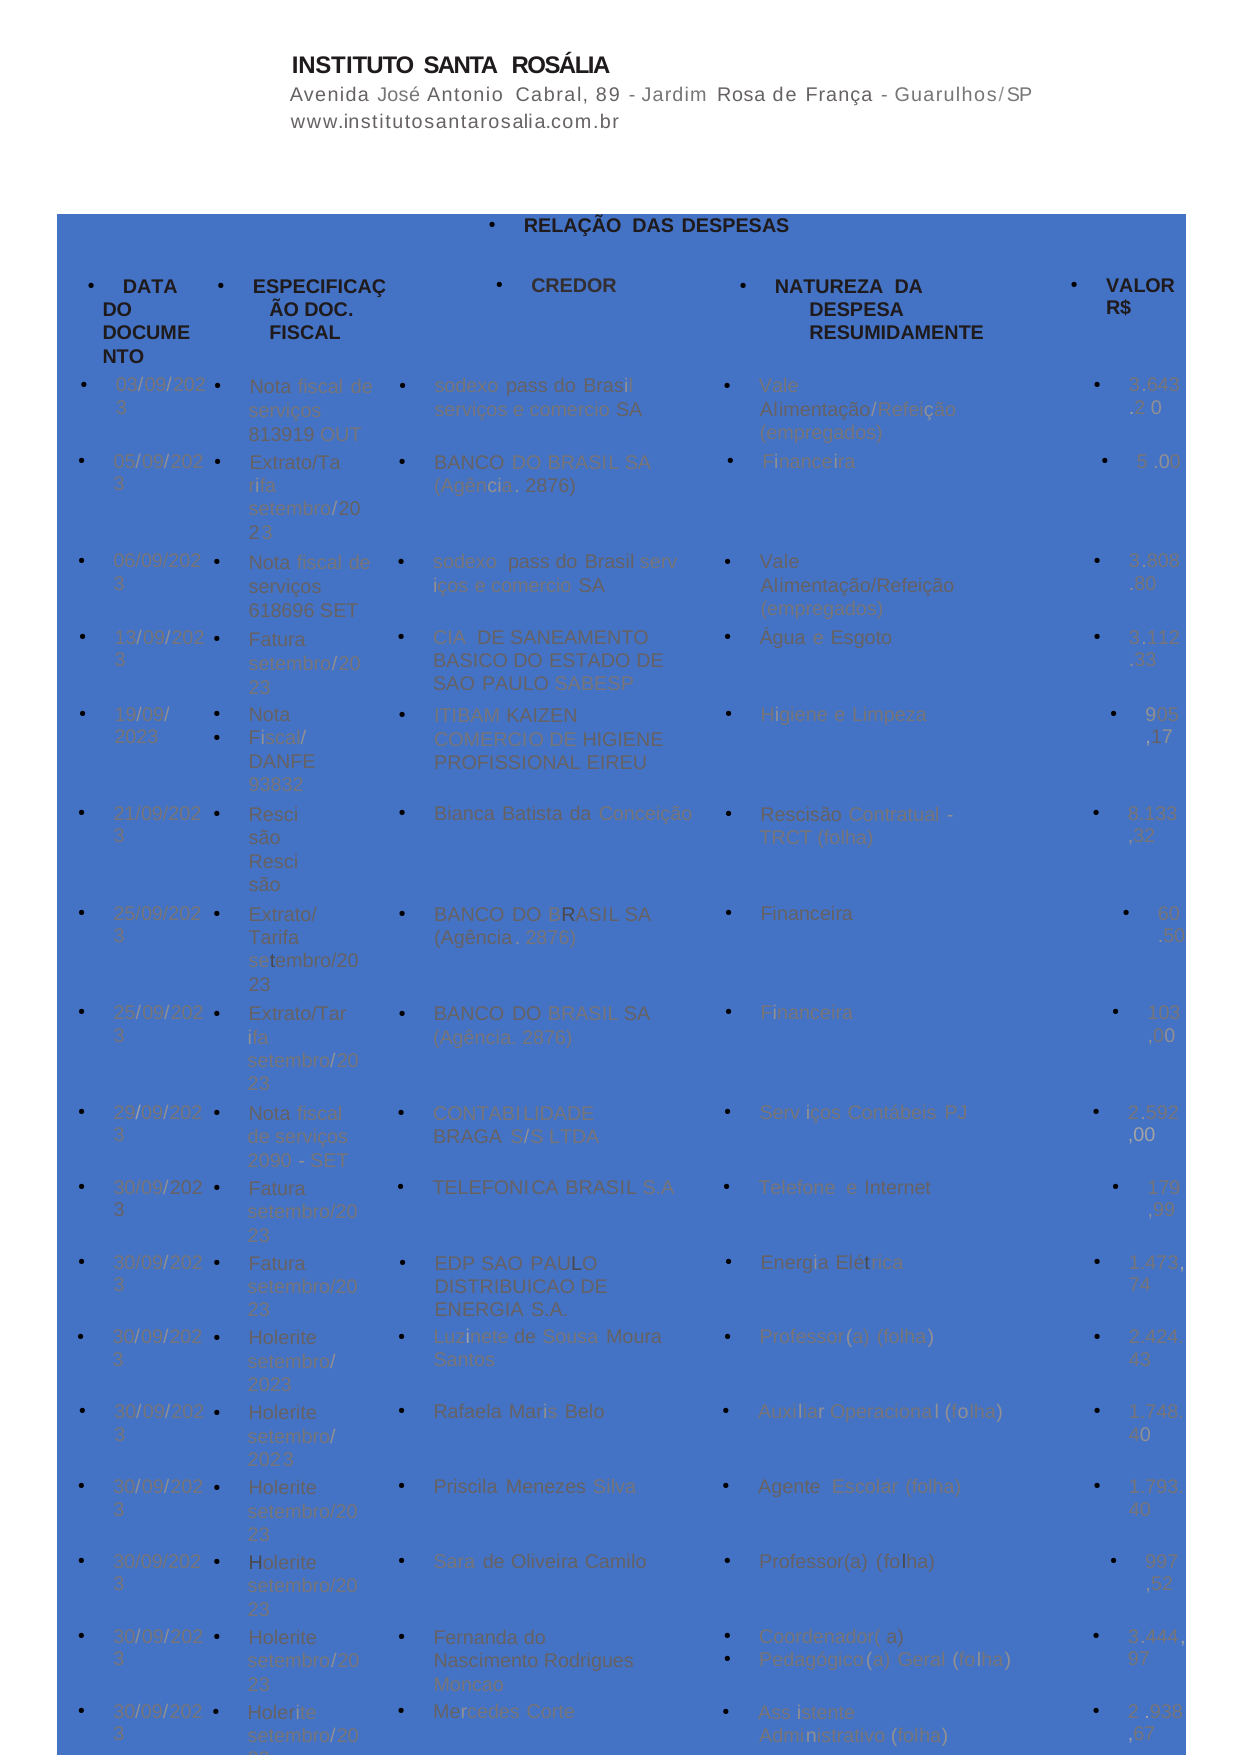

INSTITUTO SANTA ROSÁLIA
Avenida José Antonio Cabral, 89 - Jardim Rosa de França - Guarulhos/SP www.institutosantarosalia.com.br
| | RELAÇÃO DAS DESPESAS | | | | |
| --- | --- | --- | --- | --- | --- |
| DATA DO DOCUMENTO | | ESPECIFICAÇÃO DOC. FISCAL | CREDOR | NATUREZA DA DESPESA RESUMIDAMENTE | VALOR R$ |
| 03/09/2023 | | Nota fiscal de serviços 813919 OUT | sodexo pass do Brasil serviços e comercio SA | Vale Alimentação/Refeição (empregados) | 3.643.2 0 |
| 05/09/2023 | | Extrato/Ta rifa setembro/2023 | BANCO DO BRASIL SA (Agência. 2876) | Financeira | 5 .00 |
| 06/09/2023 | | Nota fiscal de serviços 618696 SET | sodexo pass do Brasil serv iços e comercio SA | Vale Alimentação/Refeição (empregados) | 3.808.80 |
| 13/09/2023 | | Fatura setembro/2023 | CIA DE SANEAMENTO BASICO DO ESTADO DE SAO PAULO SABESP | Água e Esgoto | 3.112 .33 |
| 19/09/ 2023 | | Nota Fiscal/DANFE 93832 | ITIBAM KAIZEN COMERCIO DE HIGIENE PROFISSIONAL EIREU | Higiene e Limpeza | 905 ,17 |
| 21/09/2023 | | Rescisão Rescisão | Bianca Batista da Conceição | Rescisão Contratual - TRCT (folha) | 8.133 ,32 |
| 25/09/2023 | | Extrato/Tarifa setembro/2023 | BANCO DO BRASIL SA (Agência. 2876) | Financeira | 60 .50 |
| 25/09/2023 | | Extrato/Tar ifa setembro/2023 | BANCO DO BRASIL SA (Agência. 2876) | Financeira | 103 ,00 |
| 29/09/2023 | | Nota fiscal de serviços 2090 - SET | CONTABILIDADE BRAGA S/S LTDA | Serv iços Contábeis PJ | 2.592 ,00 |
| 30/09/2023 | | Fatura setembro/2023 | TELEFONICA BRASIL S.A | Telefone e Internet | 179 ,99 |
| 30/09/2023 | | Fatura setembro/2023 | EDP SAO PAULO DISTRIBUICAO DE ENERGIA S.A. | Energia Elétrica | 1.473,74 |
| 30/09/2023 | | Holerite setembro/ 2023 | Luzinete de Sousa Moura Santos | Professor(a) (folha) | 2.424.43 |
| 30/09/2023 | | Holerite setembro/ 2023 | Rafaela Maris Belo | Auxiliar Operacional (folha) | 1.748.40 |
| 30/09/2023 | | Holerite setembro/2023 | Priscila Menezes Silva | Agente Escolar (folha) | 1.793.40 |
| 30/09/2023 | | Holerite setembro/2023 | Sara de Oliveira Camilo | Professor(a) (folha) | 997 ,52 |
| 30/09/2023 | | Holerite setembro/2023 | Fernanda do Nascimento Rodrigues Moncao | Coordenador( a) Pedagógico(a) Geral (folha) | 3.444,97 |
| 30/09/2023 | | Holerite setembro/2023 | Mercedes Corte | Ass istente Administrativo (folha) | 2 .938,67 |
| 30/09/ 2023 | | Holerite setembro/2023 | Valdemira Santana dos Santos Paiva | Professor(a) (folha) | 2 .528,74 |
| 30/09/2023 | | Holerite setembro/2023 | Camlla Antunes Freitas | Professor(a) (folha) | 2.424.43 |
| 30/09/ 2023 | | Holerite setembro/2023 | Maria Josefa Lopes de Oliveira | Cozinheiro(a) (folha) | 1.657.81 |
p;:;,., ?! e;